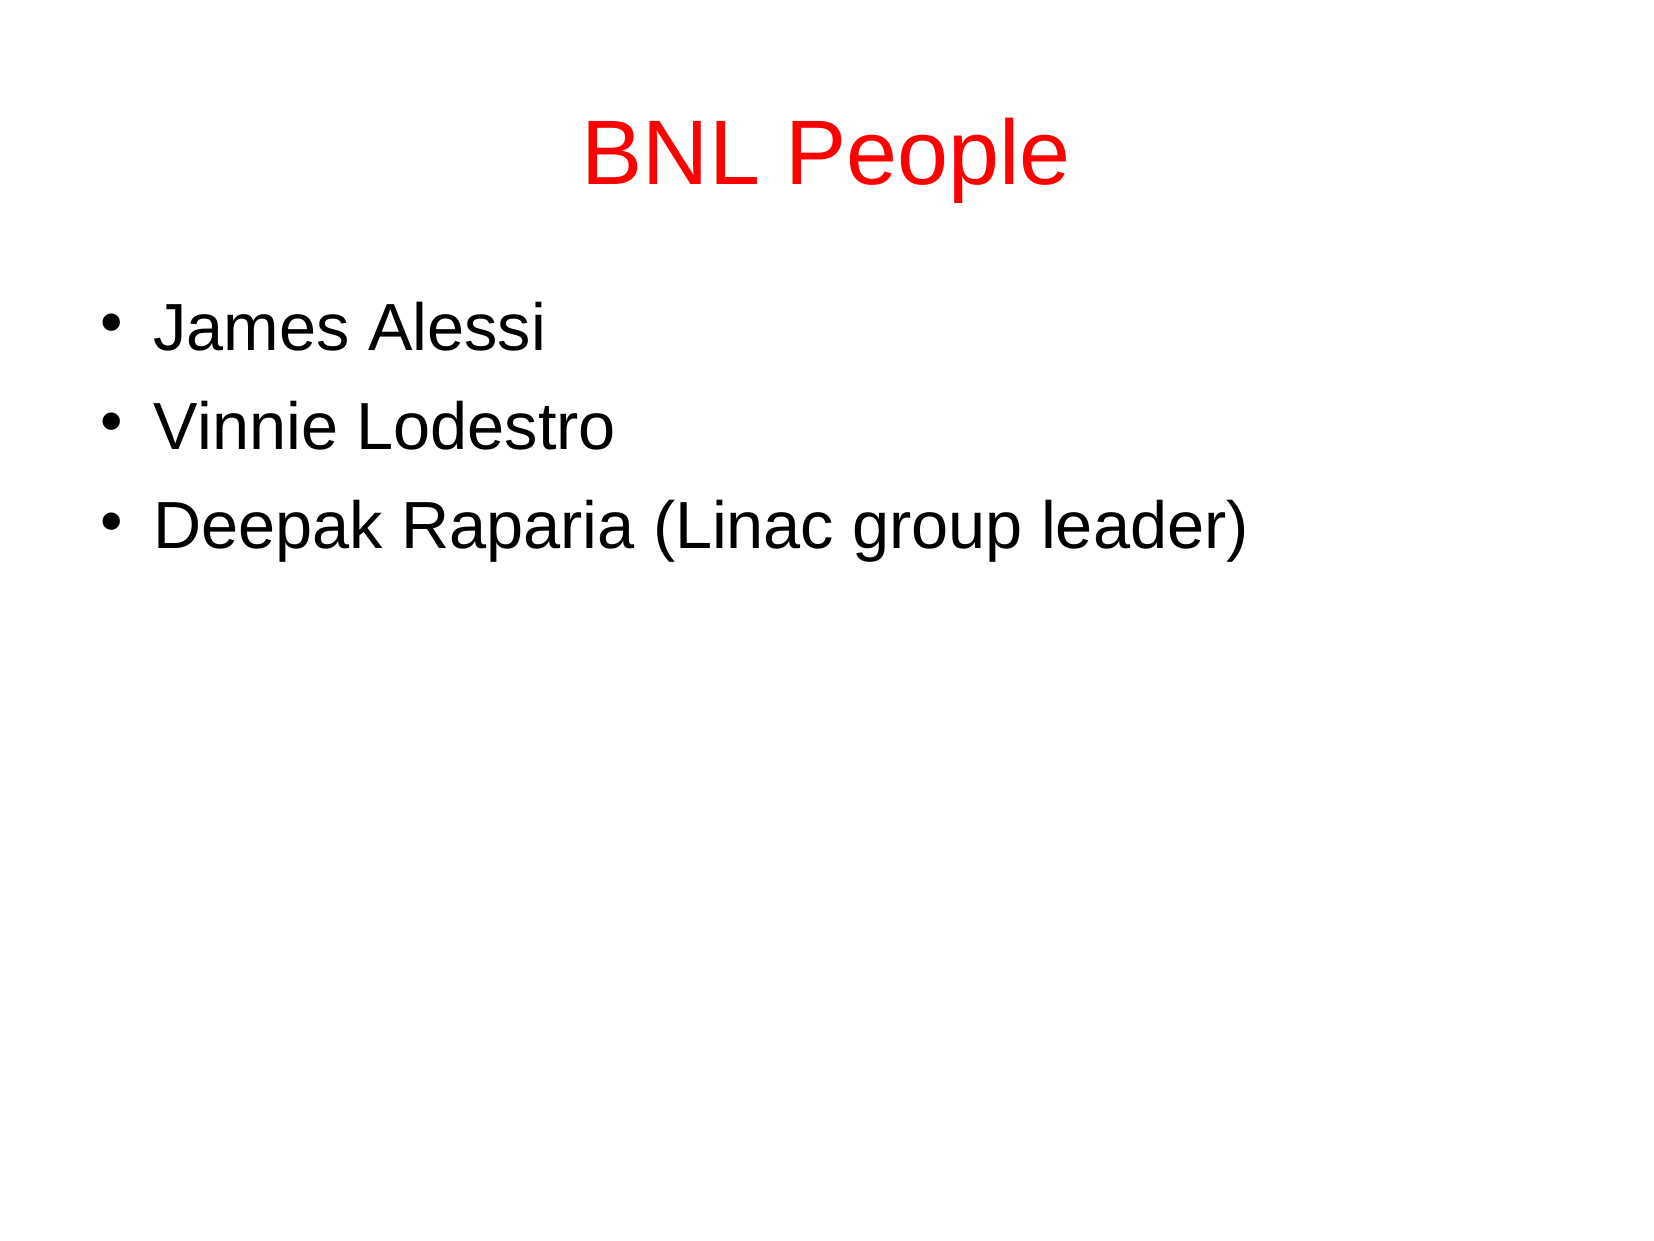

# BNL People
James Alessi
Vinnie Lodestro
Deepak Raparia (Linac group leader)